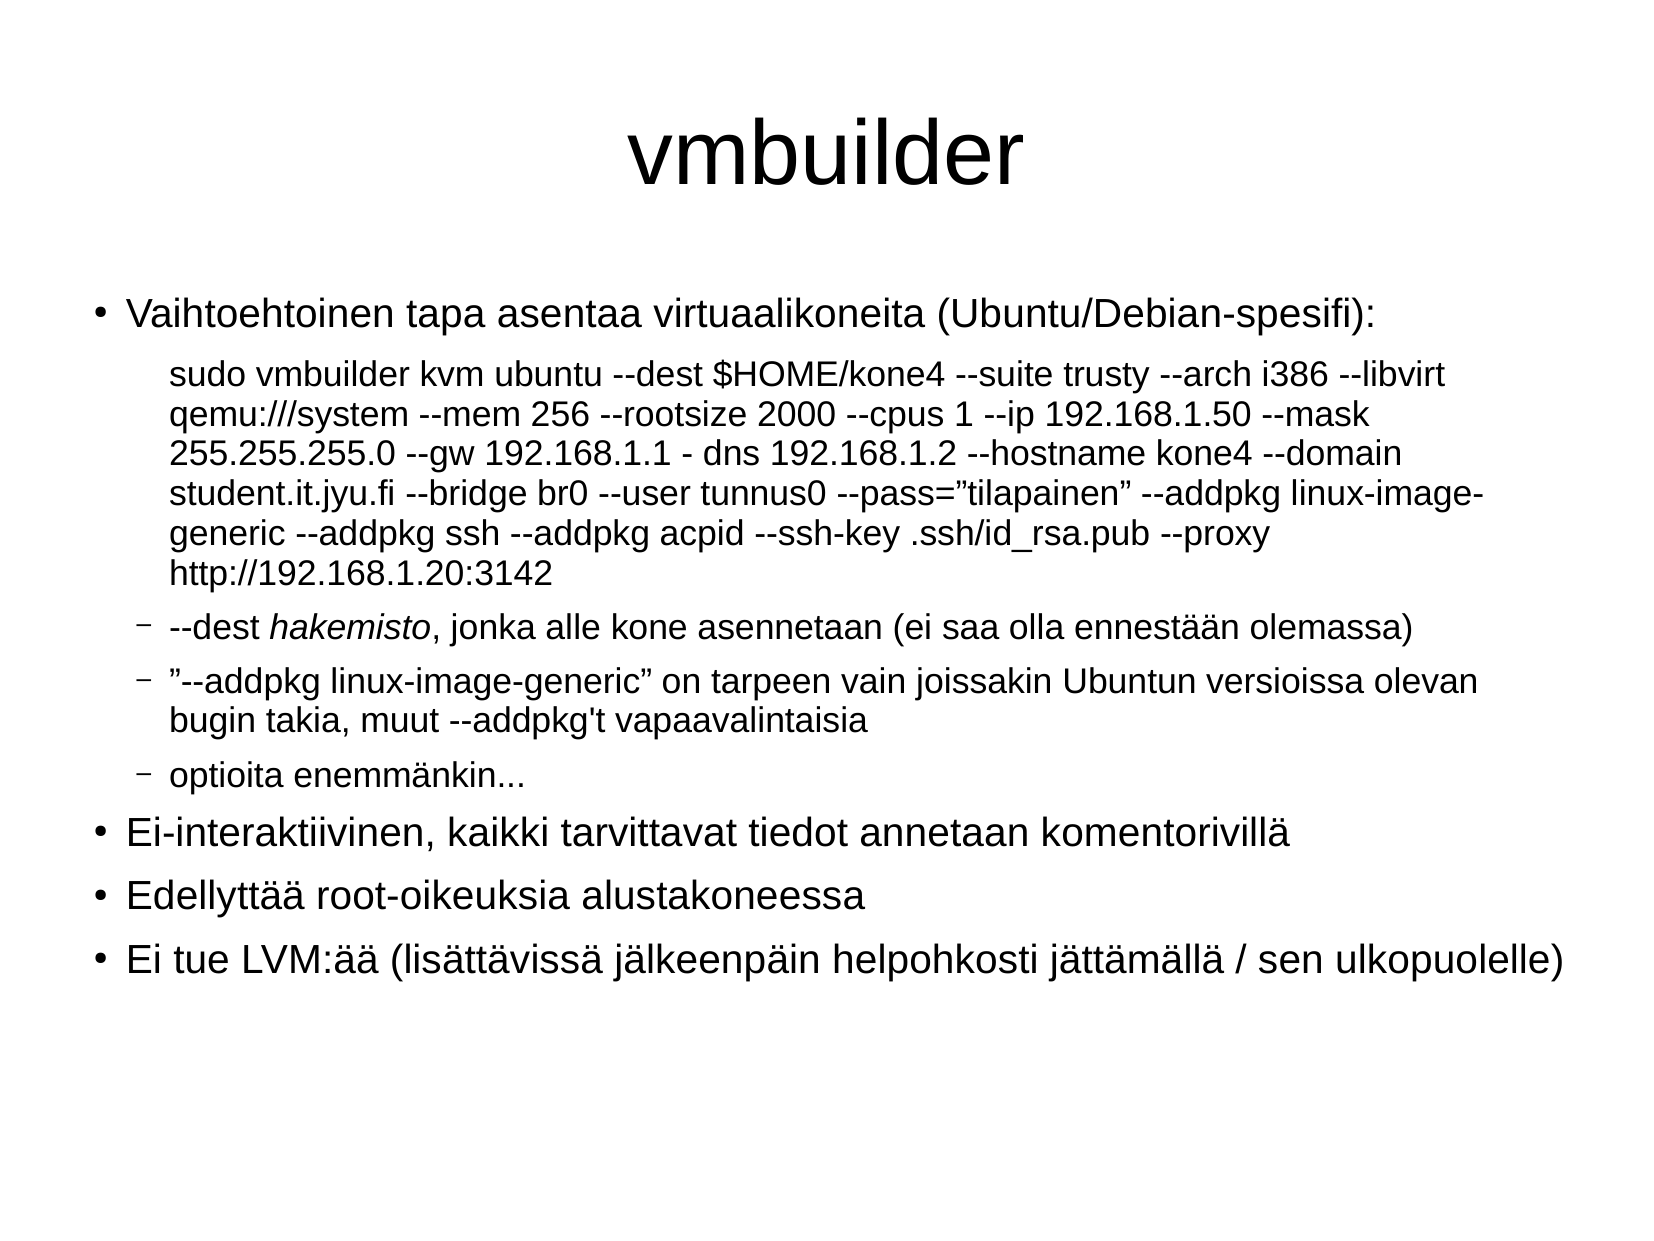

# vmbuilder
Vaihtoehtoinen tapa asentaa virtuaalikoneita (Ubuntu/Debian-spesifi):
sudo vmbuilder kvm ubuntu --dest $HOME/kone4 --suite trusty --arch i386 --libvirt qemu:///system --mem 256 --rootsize 2000 --cpus 1 --ip 192.168.1.50 --mask 255.255.255.0 --gw 192.168.1.1 - dns 192.168.1.2 --hostname kone4 --domain student.it.jyu.fi --bridge br0 --user tunnus0 --pass=”tilapainen” --addpkg linux-image-generic --addpkg ssh --addpkg acpid --ssh-key .ssh/id_rsa.pub --proxy http://192.168.1.20:3142
--dest hakemisto, jonka alle kone asennetaan (ei saa olla ennestään olemassa)
”--addpkg linux-image-generic” on tarpeen vain joissakin Ubuntun versioissa olevan bugin takia, muut --addpkg't vapaavalintaisia
optioita enemmänkin...
Ei-interaktiivinen, kaikki tarvittavat tiedot annetaan komentorivillä
Edellyttää root-oikeuksia alustakoneessa
Ei tue LVM:ää (lisättävissä jälkeenpäin helpohkosti jättämällä / sen ulkopuolelle)